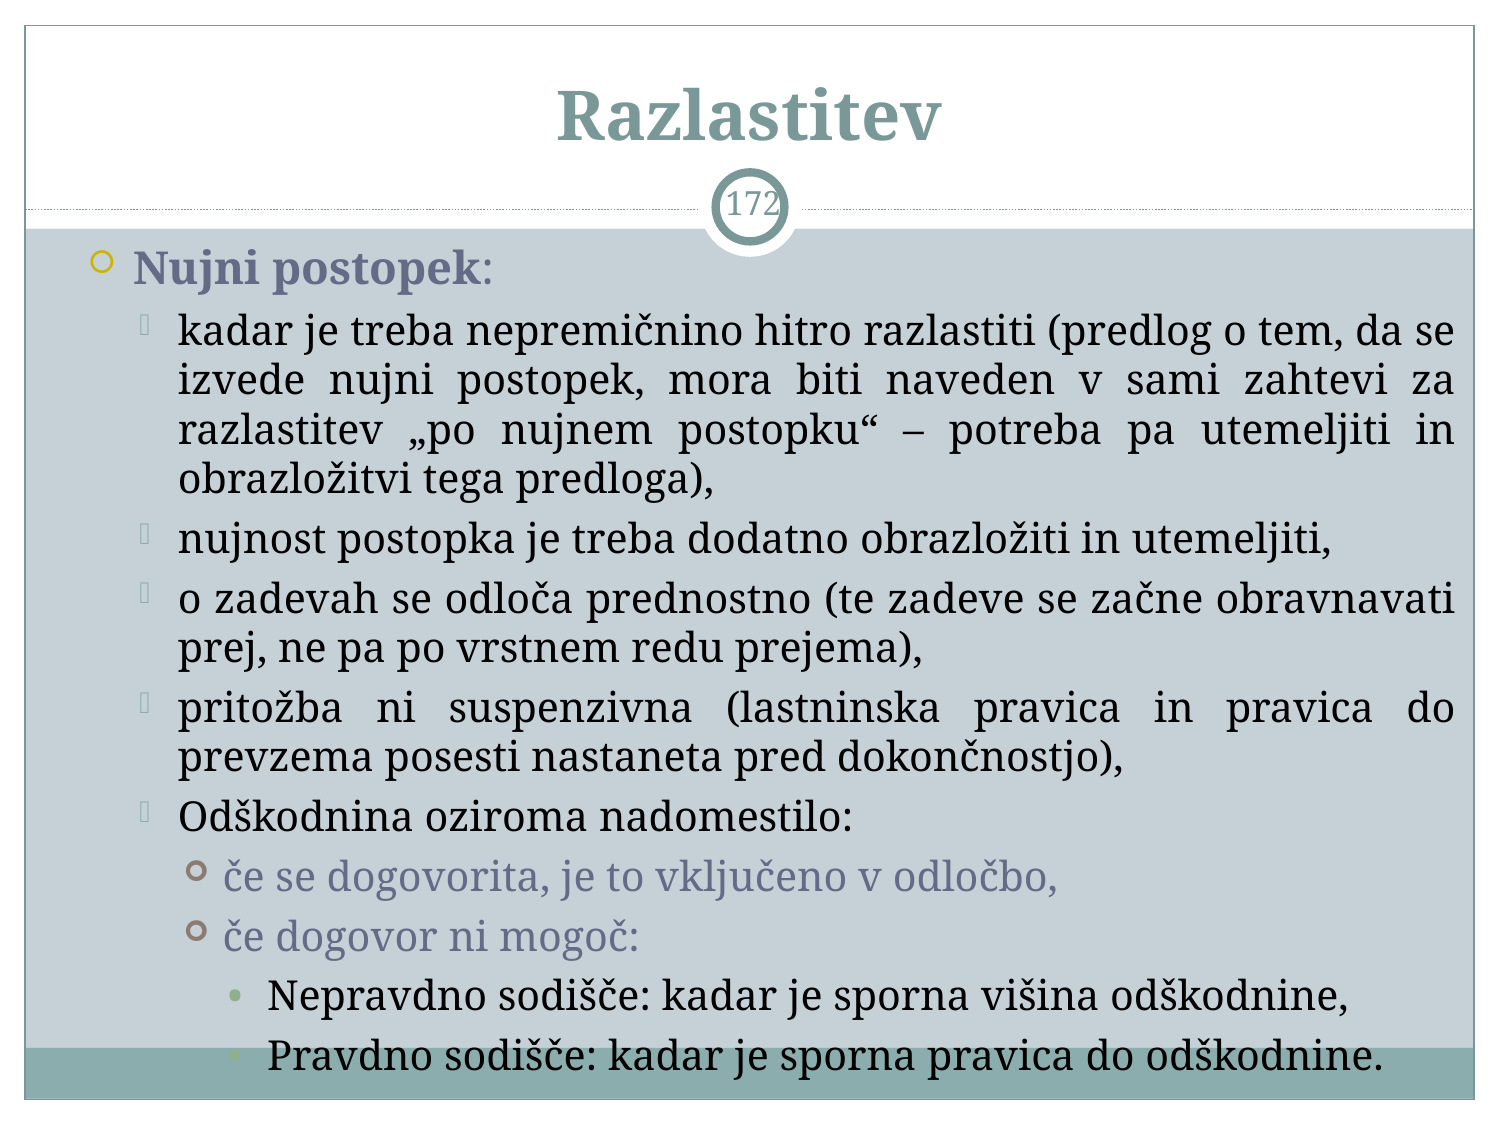

# Razlastitev
Nujni postopek:
kadar je treba nepremičnino hitro razlastiti (predlog o tem, da se izvede nujni postopek, mora biti naveden v sami zahtevi za razlastitev „po nujnem postopku“ – potreba pa utemeljiti in obrazložitvi tega predloga),
nujnost postopka je treba dodatno obrazložiti in utemeljiti,
o zadevah se odloča prednostno (te zadeve se začne obravnavati prej, ne pa po vrstnem redu prejema),
pritožba ni suspenzivna (lastninska pravica in pravica do prevzema posesti nastaneta pred dokončnostjo),
Odškodnina oziroma nadomestilo:
če se dogovorita, je to vključeno v odločbo,
če dogovor ni mogoč:
Nepravdno sodišče: kadar je sporna višina odškodnine,
Pravdno sodišče: kadar je sporna pravica do odškodnine.